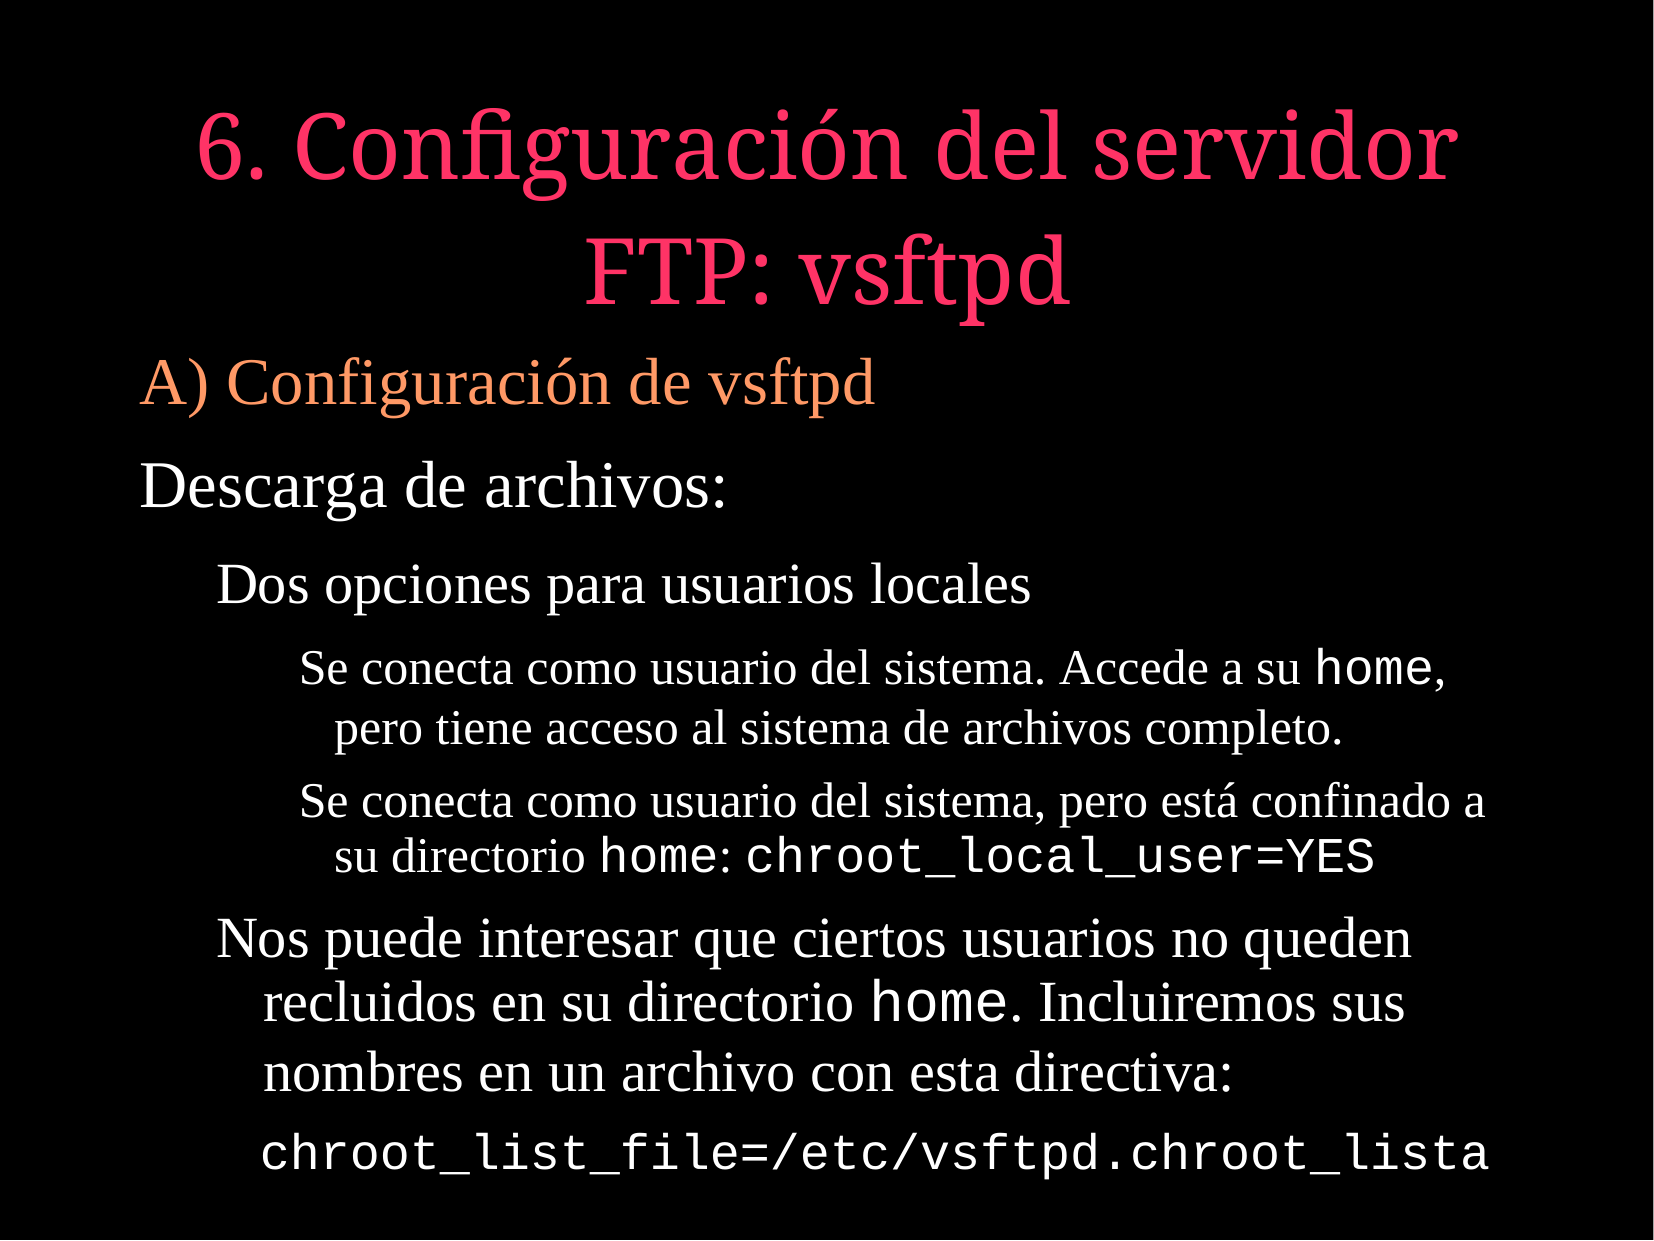

# 6. Configuración del servidor FTP: vsftpd
A) Configuración de vsftpd
Descarga de archivos:
Dos opciones para usuarios locales
Se conecta como usuario del sistema. Accede a su home, pero tiene acceso al sistema de archivos completo.
Se conecta como usuario del sistema, pero está confinado a su directorio home: chroot_local_user=YES
Nos puede interesar que ciertos usuarios no queden recluidos en su directorio home. Incluiremos sus nombres en un archivo con esta directiva:
chroot_list_file=/etc/vsftpd.chroot_lista